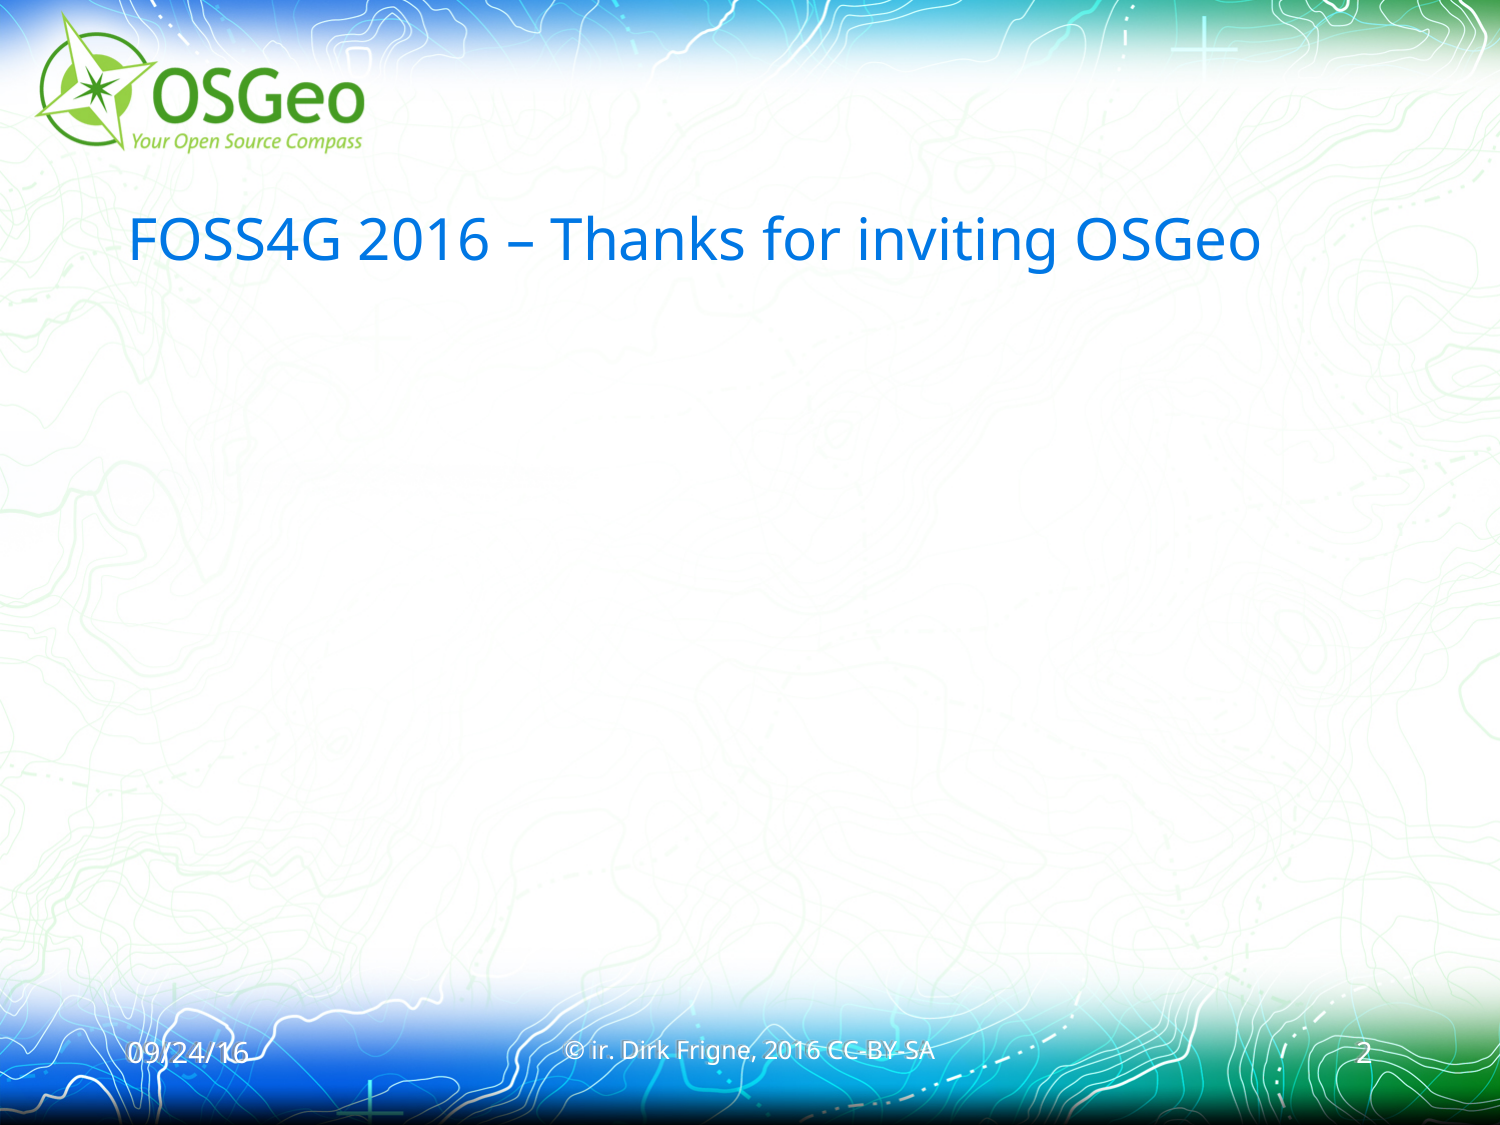

FOSS4G 2016 – Thanks for inviting OSGeo
#
09/24/16
© ir. Dirk Frigne, 2016 CC-BY-SA
2